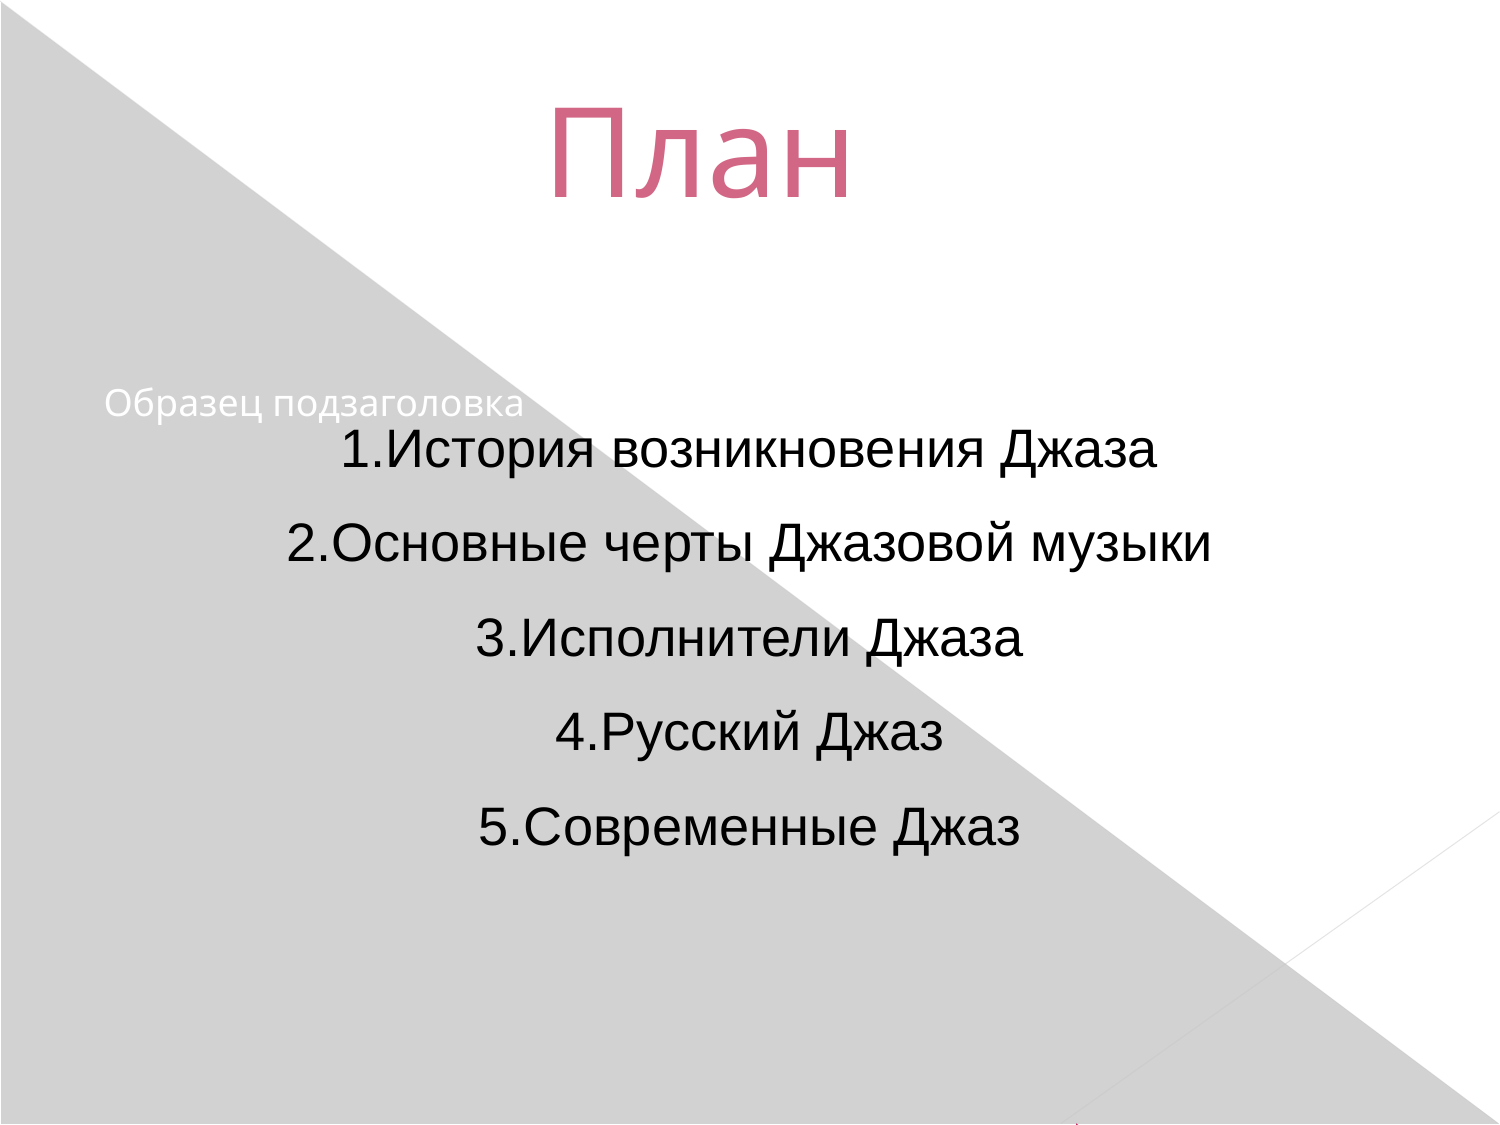

План
#
1.История возникновения Джаза
2.Основные черты Джазовой музыки
3.Исполнители Джаза
4.Русский Джаз
5.Современные Джаз